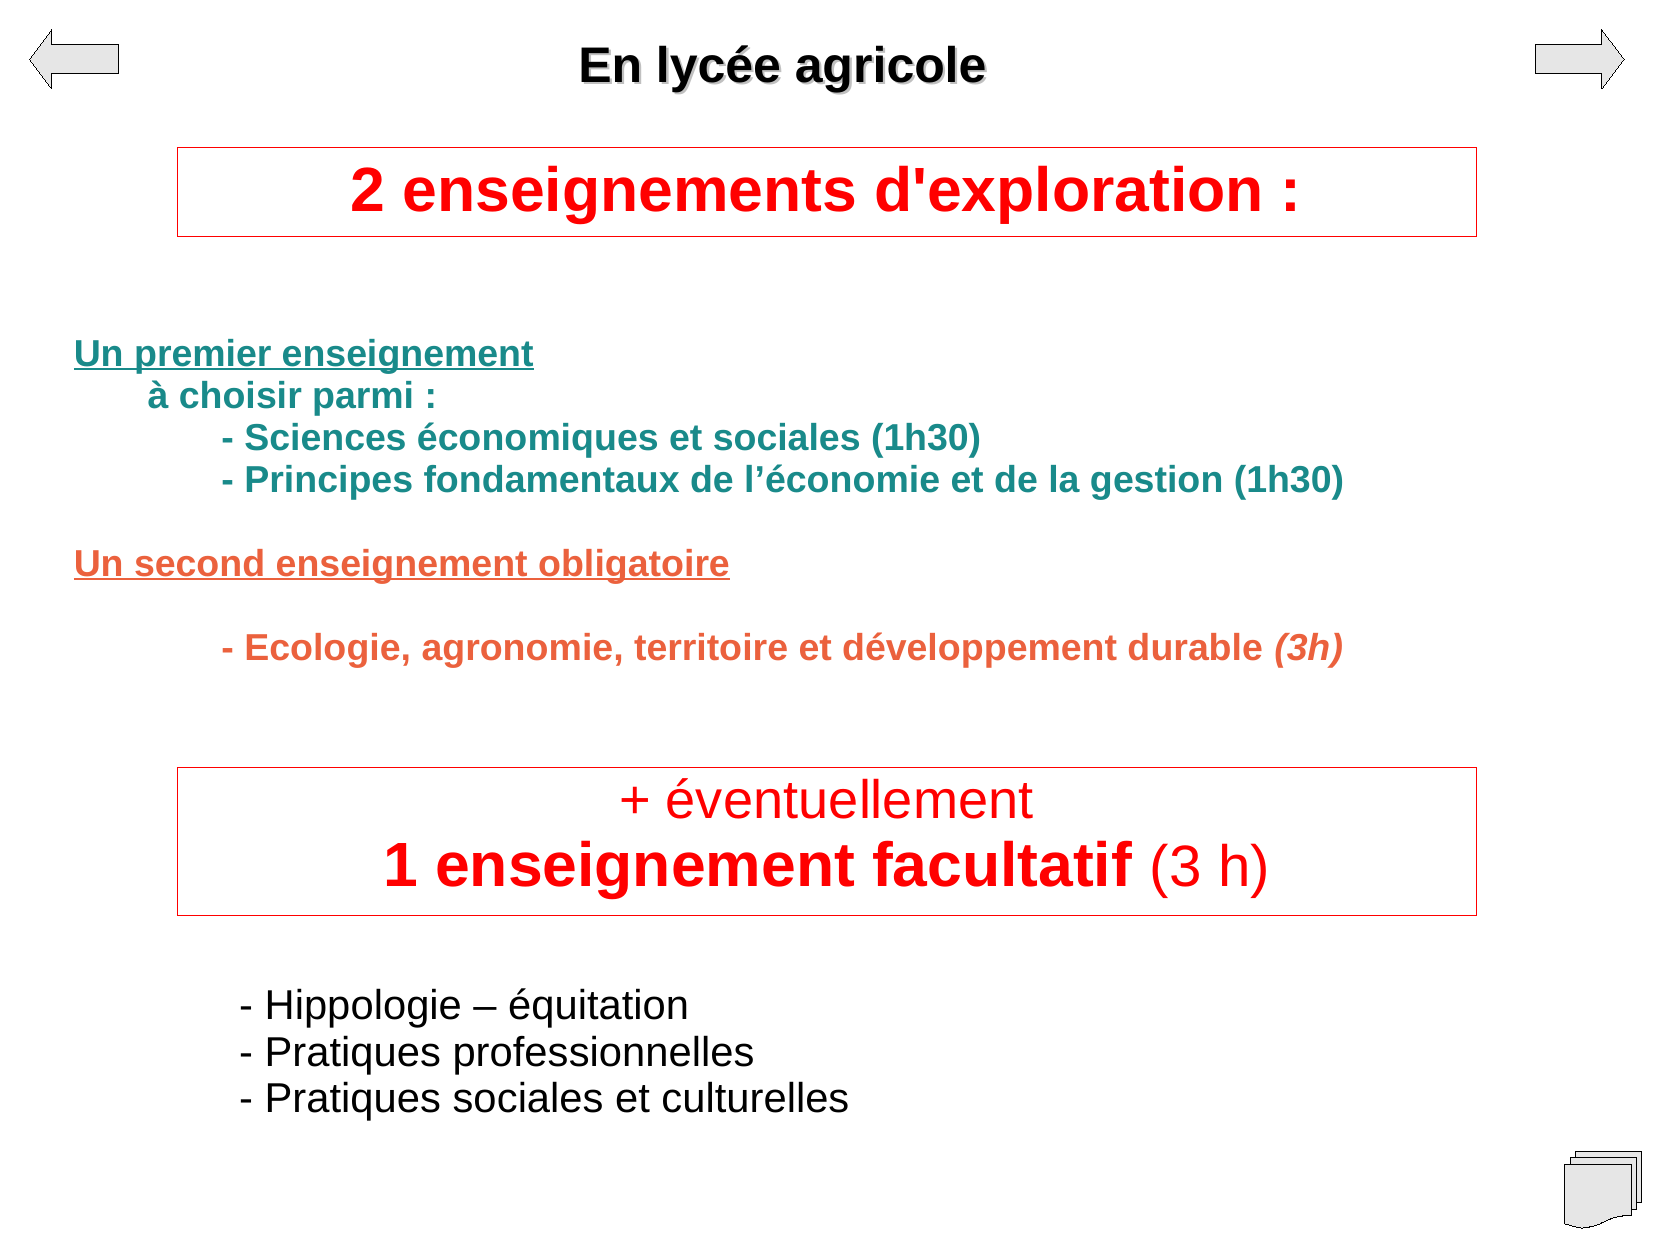

En lycée agricole
2 enseignements d'exploration :
Un premier enseignement
	à choisir parmi :
		- Sciences économiques et sociales (1h30)
		- Principes fondamentaux de l’économie et de la gestion (1h30)
Un second enseignement obligatoire
		- Ecologie, agronomie, territoire et développement durable (3h)
+ éventuellement
1 enseignement facultatif (3 h)
- Hippologie – équitation
- Pratiques professionnelles
- Pratiques sociales et culturelles